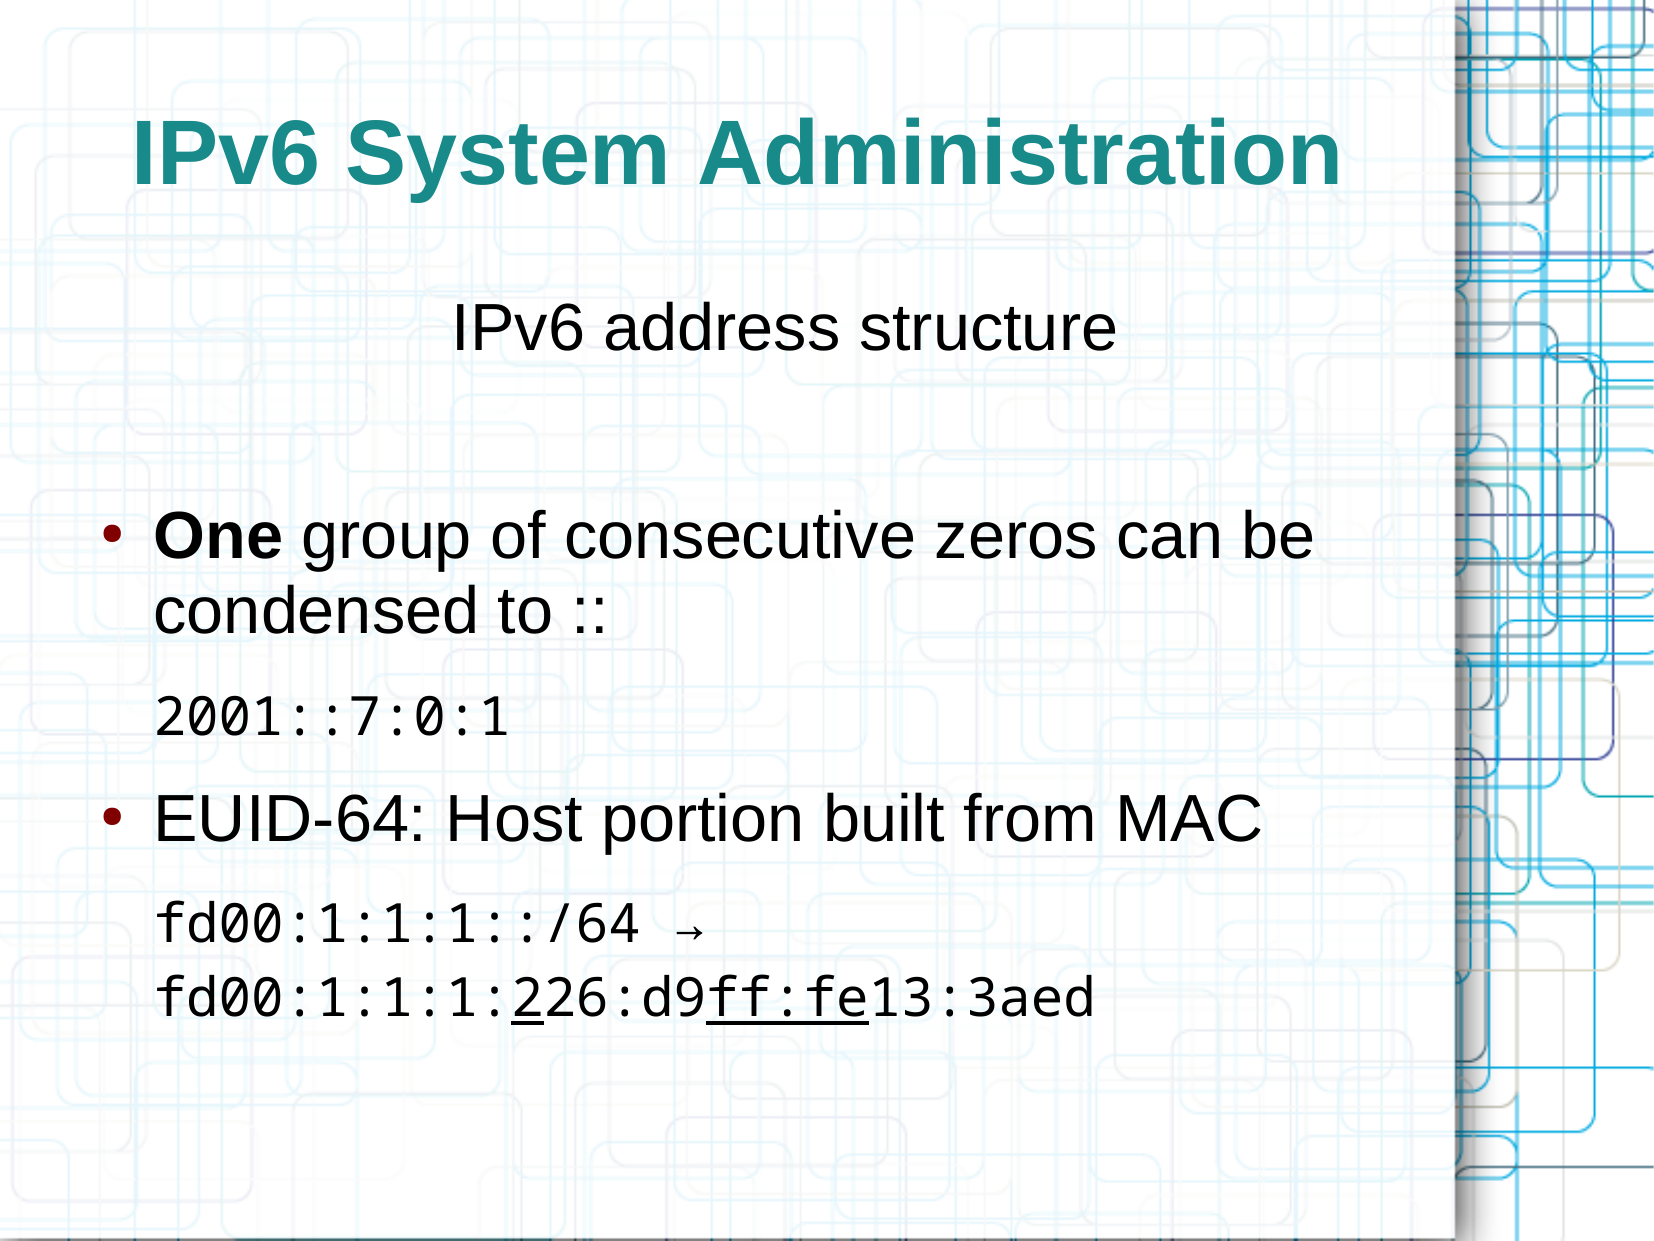

# IPv6 System Administration
IPv6 address structure
One group of consecutive zeros can be condensed to ::
2001::7:0:1
EUID-64: Host portion built from MAC
fd00:1:1:1::/64 → fd00:1:1:1:226:d9ff:fe13:3aed